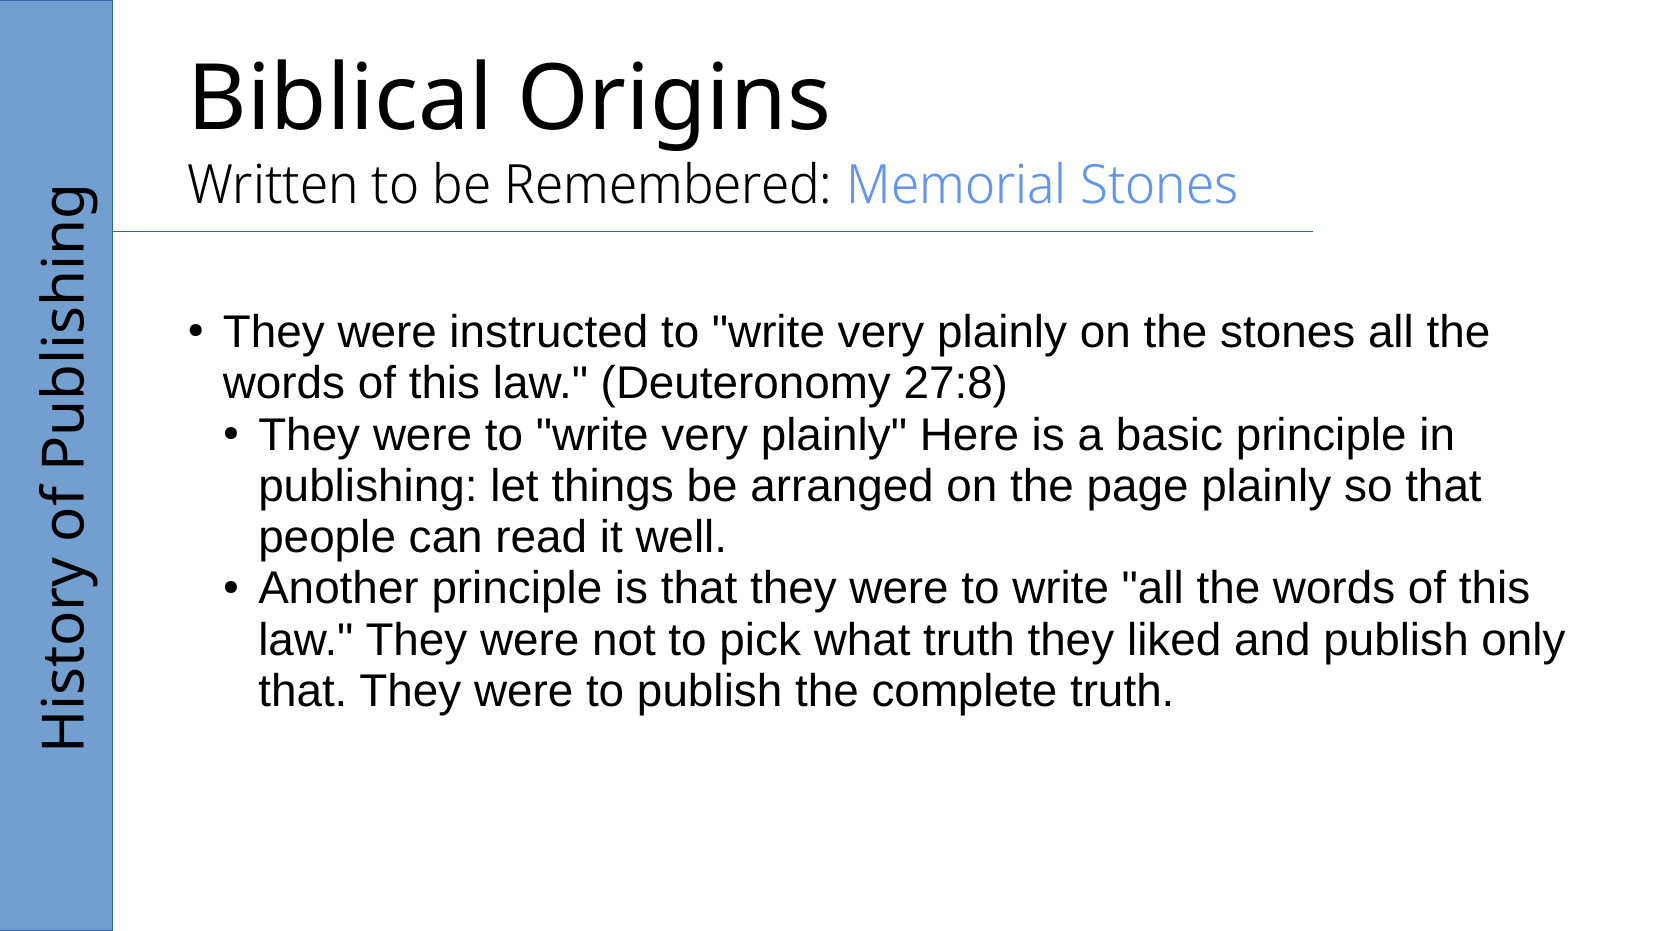

# Biblical Origins
Written to be Remembered: Memorial Stones
They were instructed to "write very plainly on the stones all the words of this law." (Deuteronomy 27:8)
They were to "write very plainly" Here is a basic principle in publishing: let things be arranged on the page plainly so that people can read it well.
Another principle is that they were to write "all the words of this law." They were not to pick what truth they liked and publish only that. They were to publish the complete truth.
History of Publishing